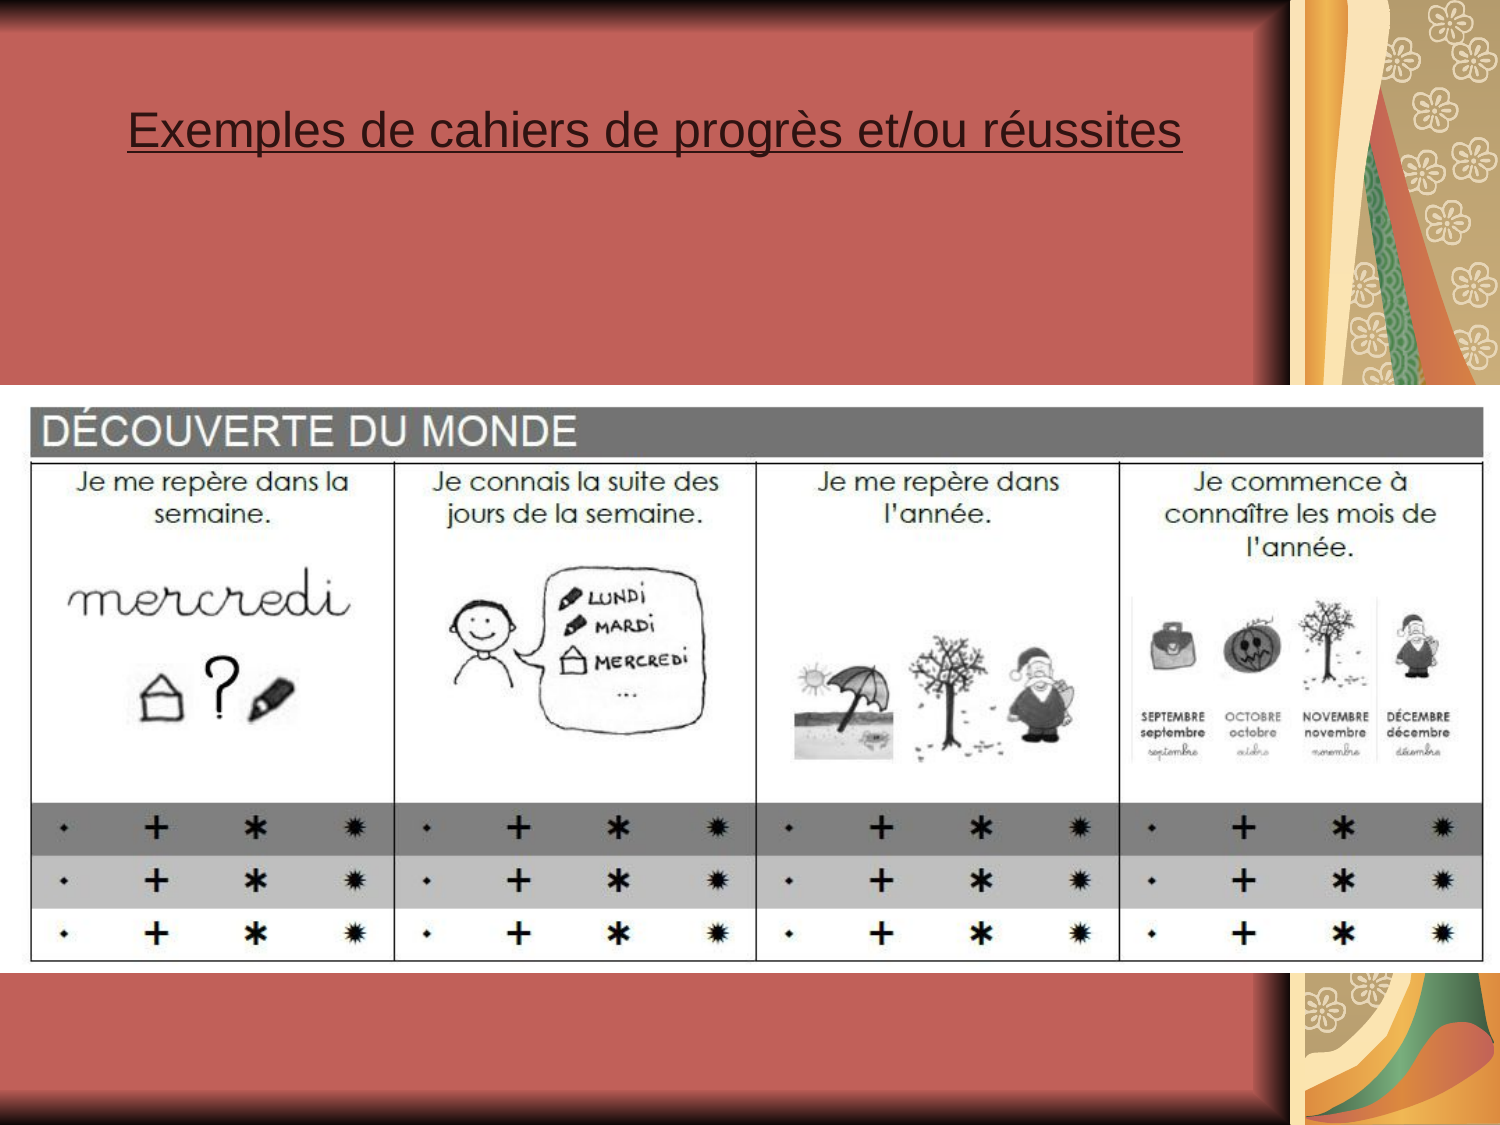

Exemples de cahiers de progrès et/ou réussites